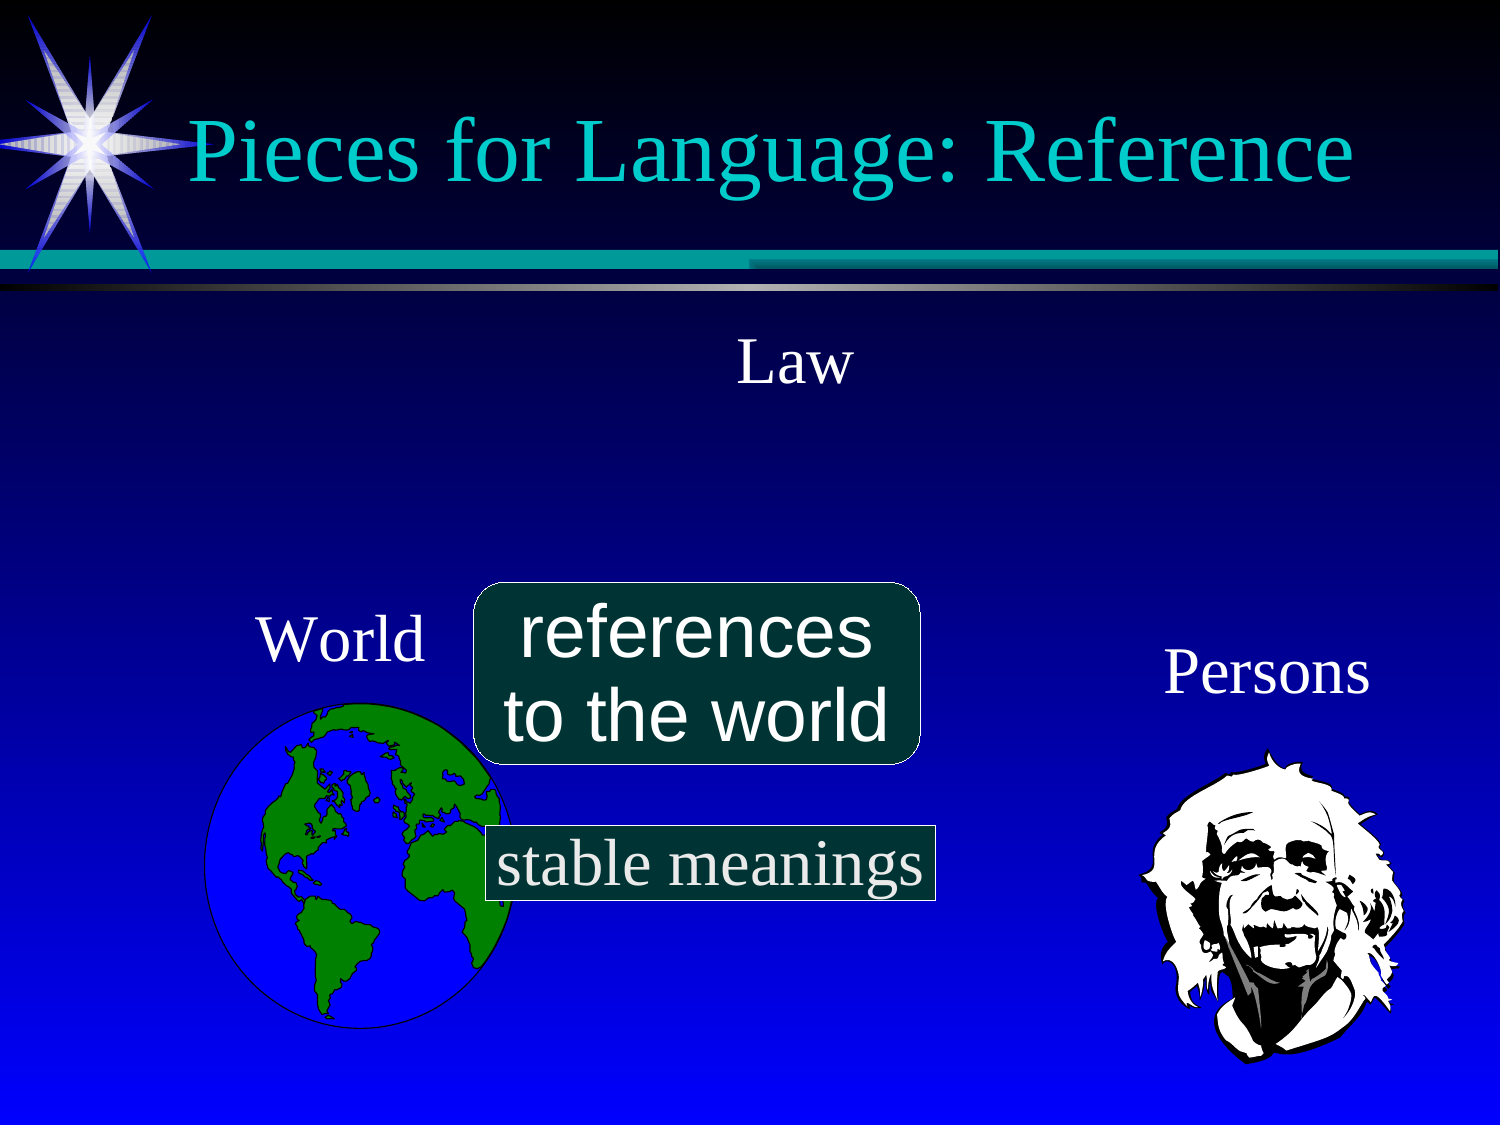

# Pieces for Language: Reference
Law
references
to the world
World
Persons
stable meanings